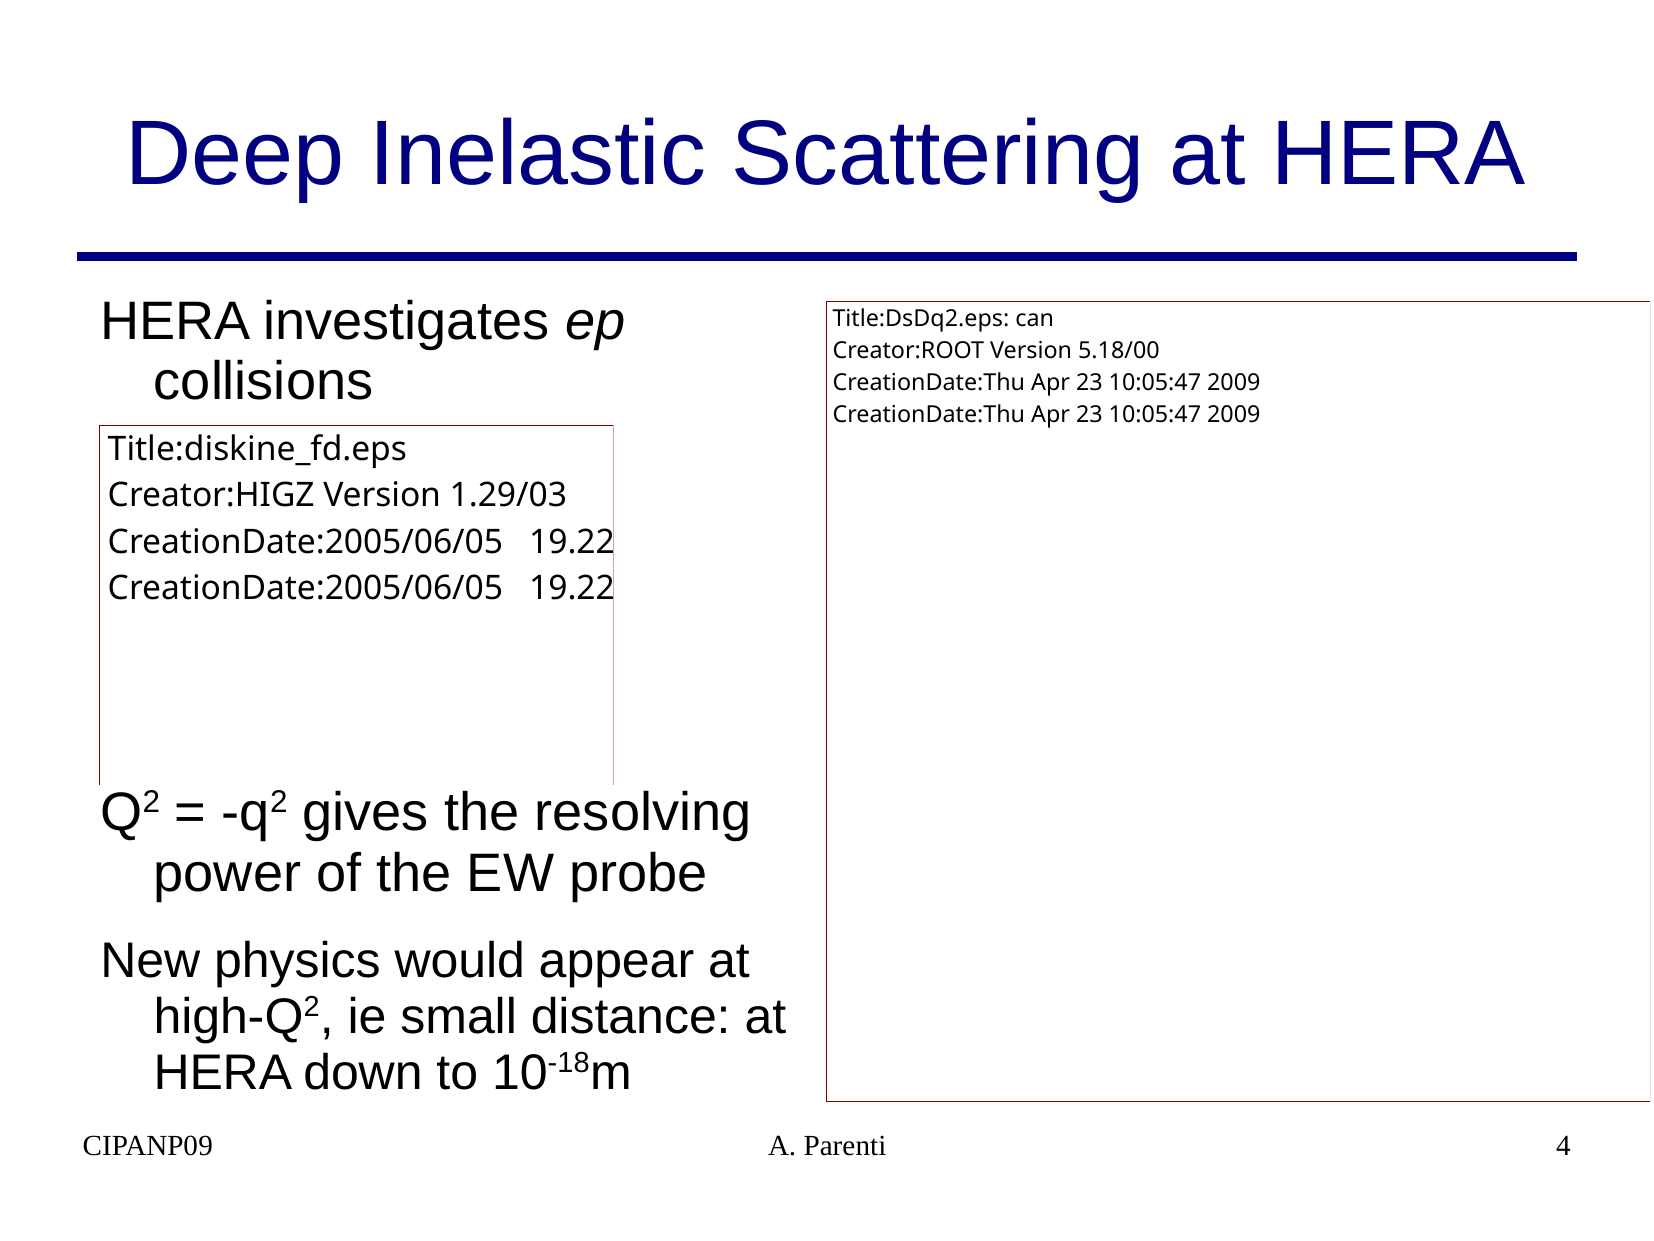

# Deep Inelastic Scattering at HERA
HERA investigates ep collisions
Q2 = -q2 gives the resolving power of the EW probe
New physics would appear at high-Q2, ie small distance: at HERA down to 10-18m
4